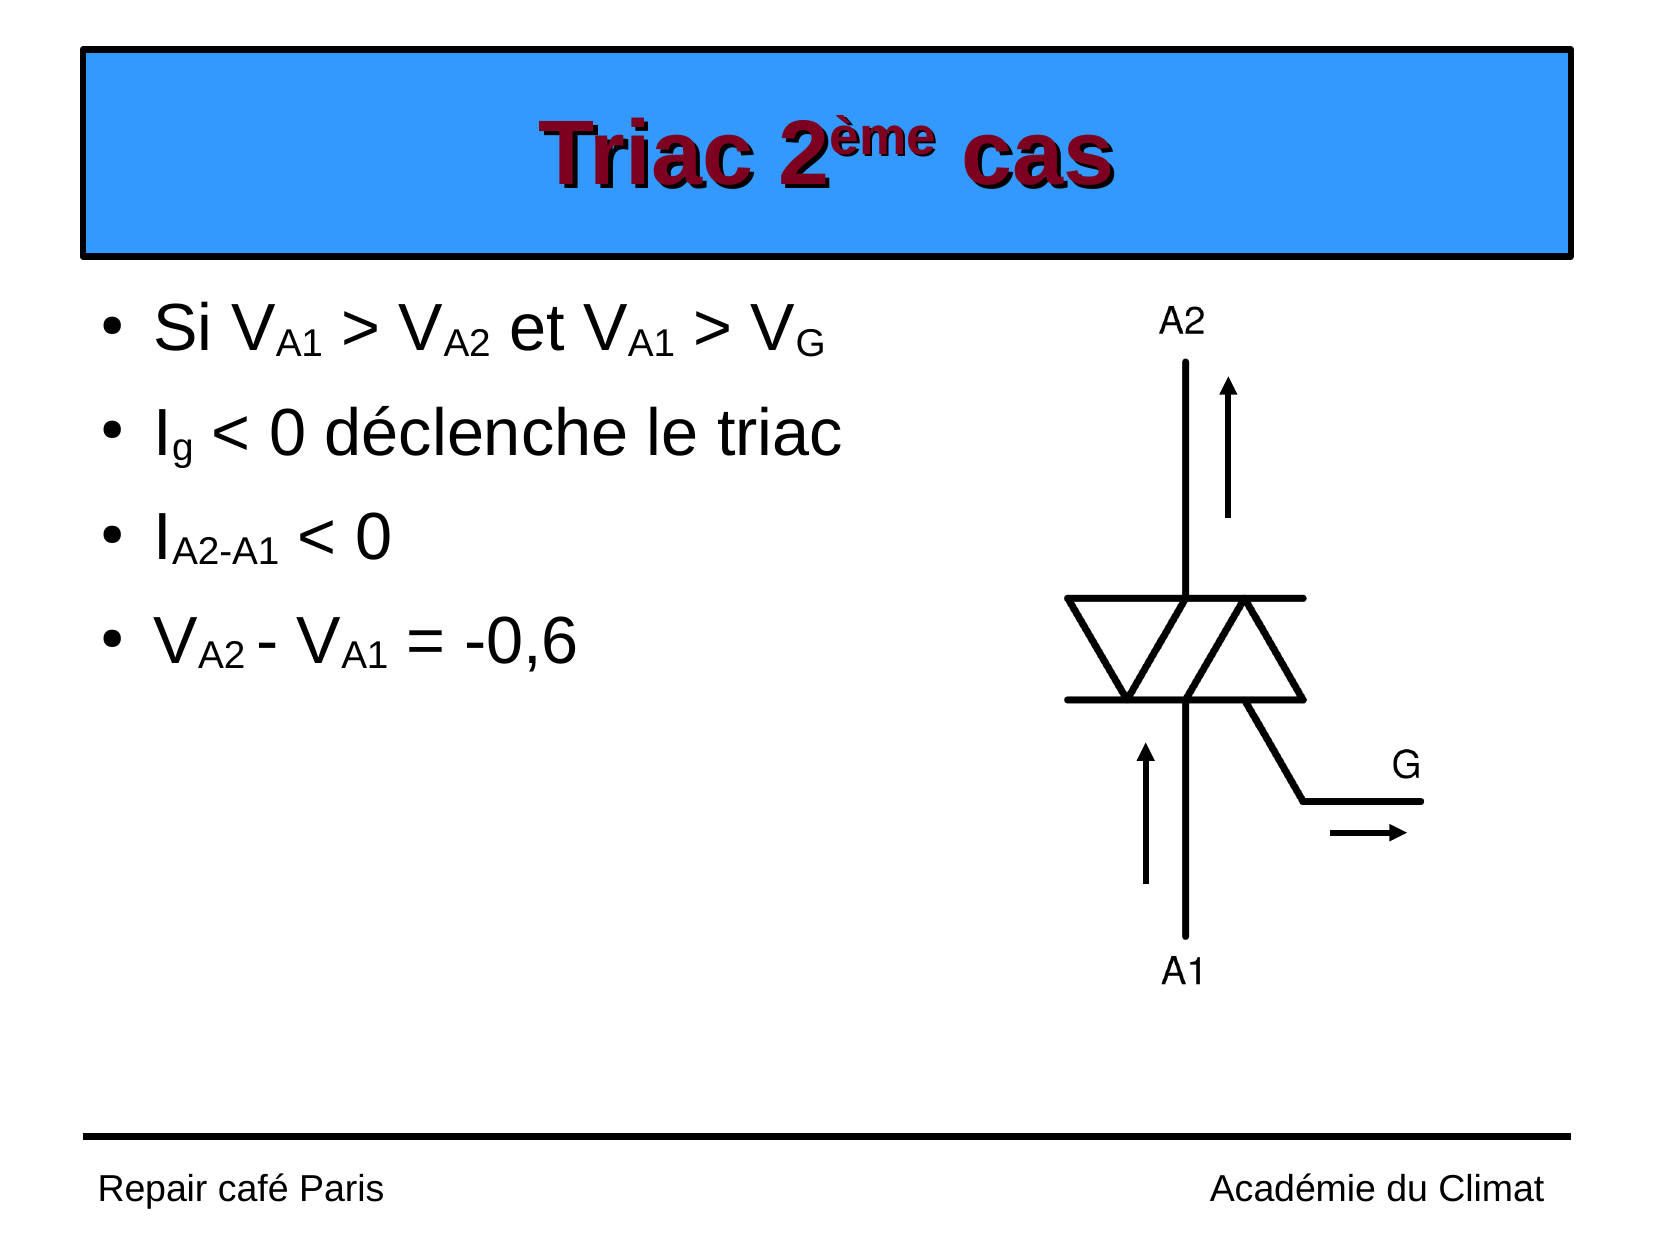

# Triac 2ème cas
Si VA1 > VA2 et VA1 > VG
Ig < 0 déclenche le triac
IA2-A1 < 0
VA2 - VA1 = -0,6
Repair café Paris	Académie du Climat